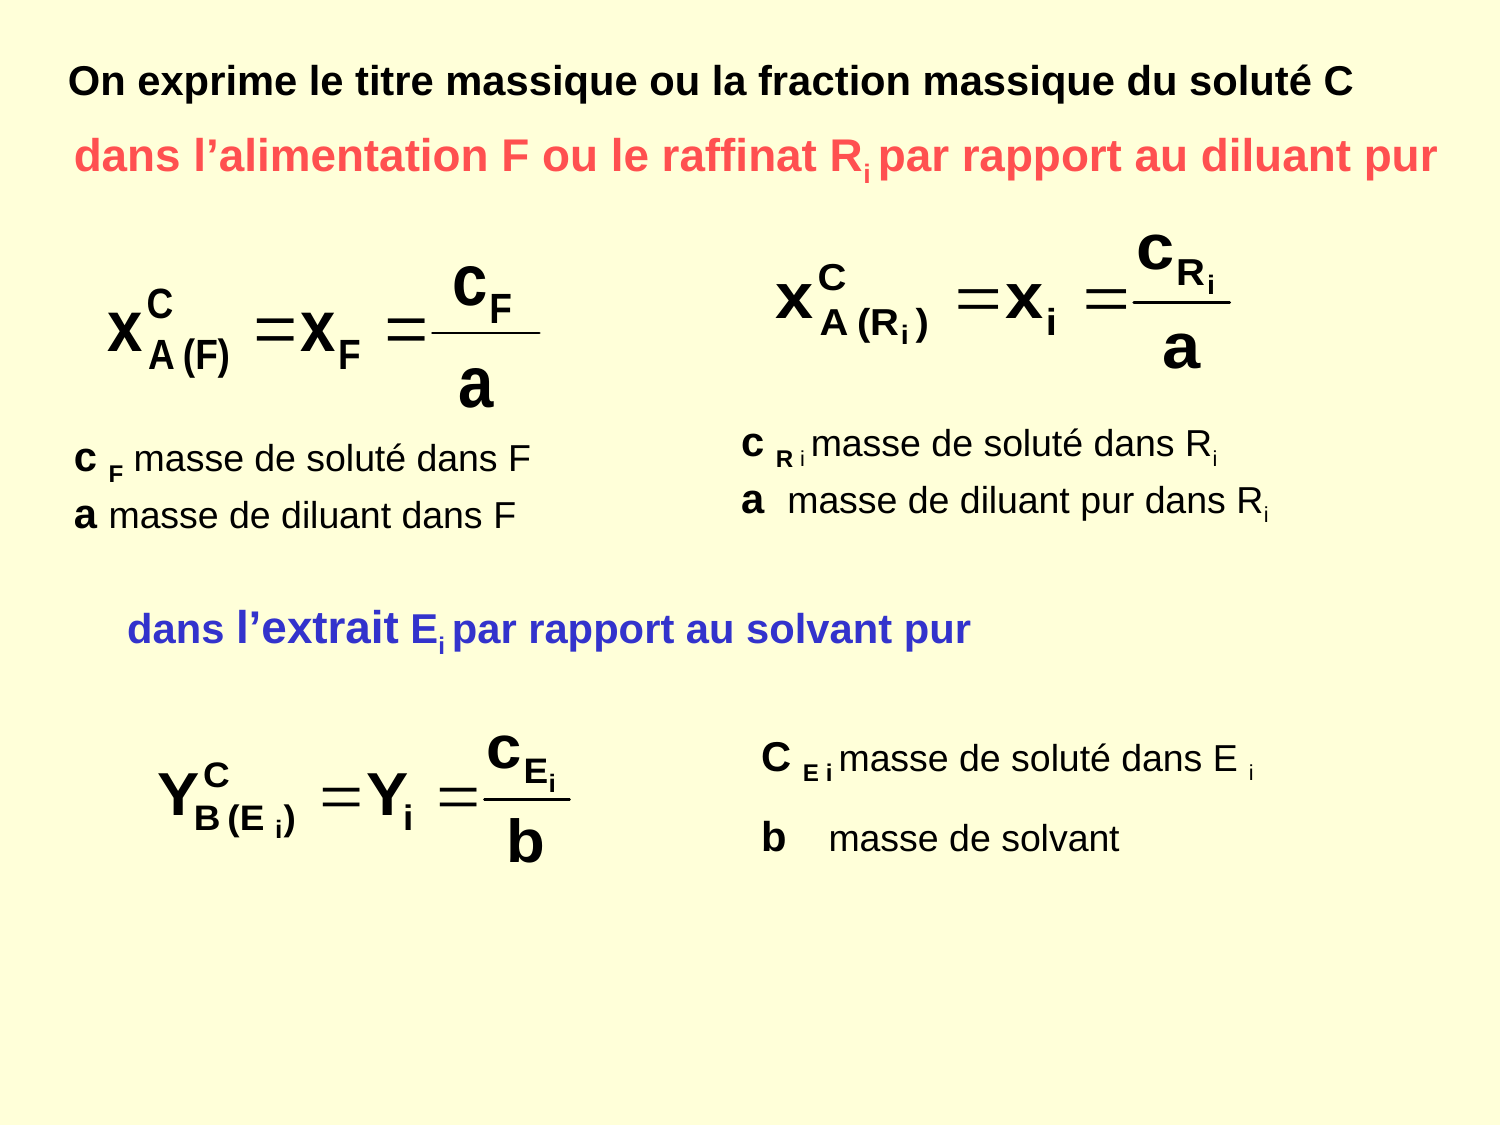

On exprime le titre massique ou la fraction massique du soluté C
dans l’alimentation F ou le raffinat Ri par rapport au diluant pur
c R i masse de soluté dans Ri
a masse de diluant pur dans Ri
c F masse de soluté dans F
a masse de diluant dans F
dans l’extrait Ei par rapport au solvant pur
C E i masse de soluté dans E i
b masse de solvant